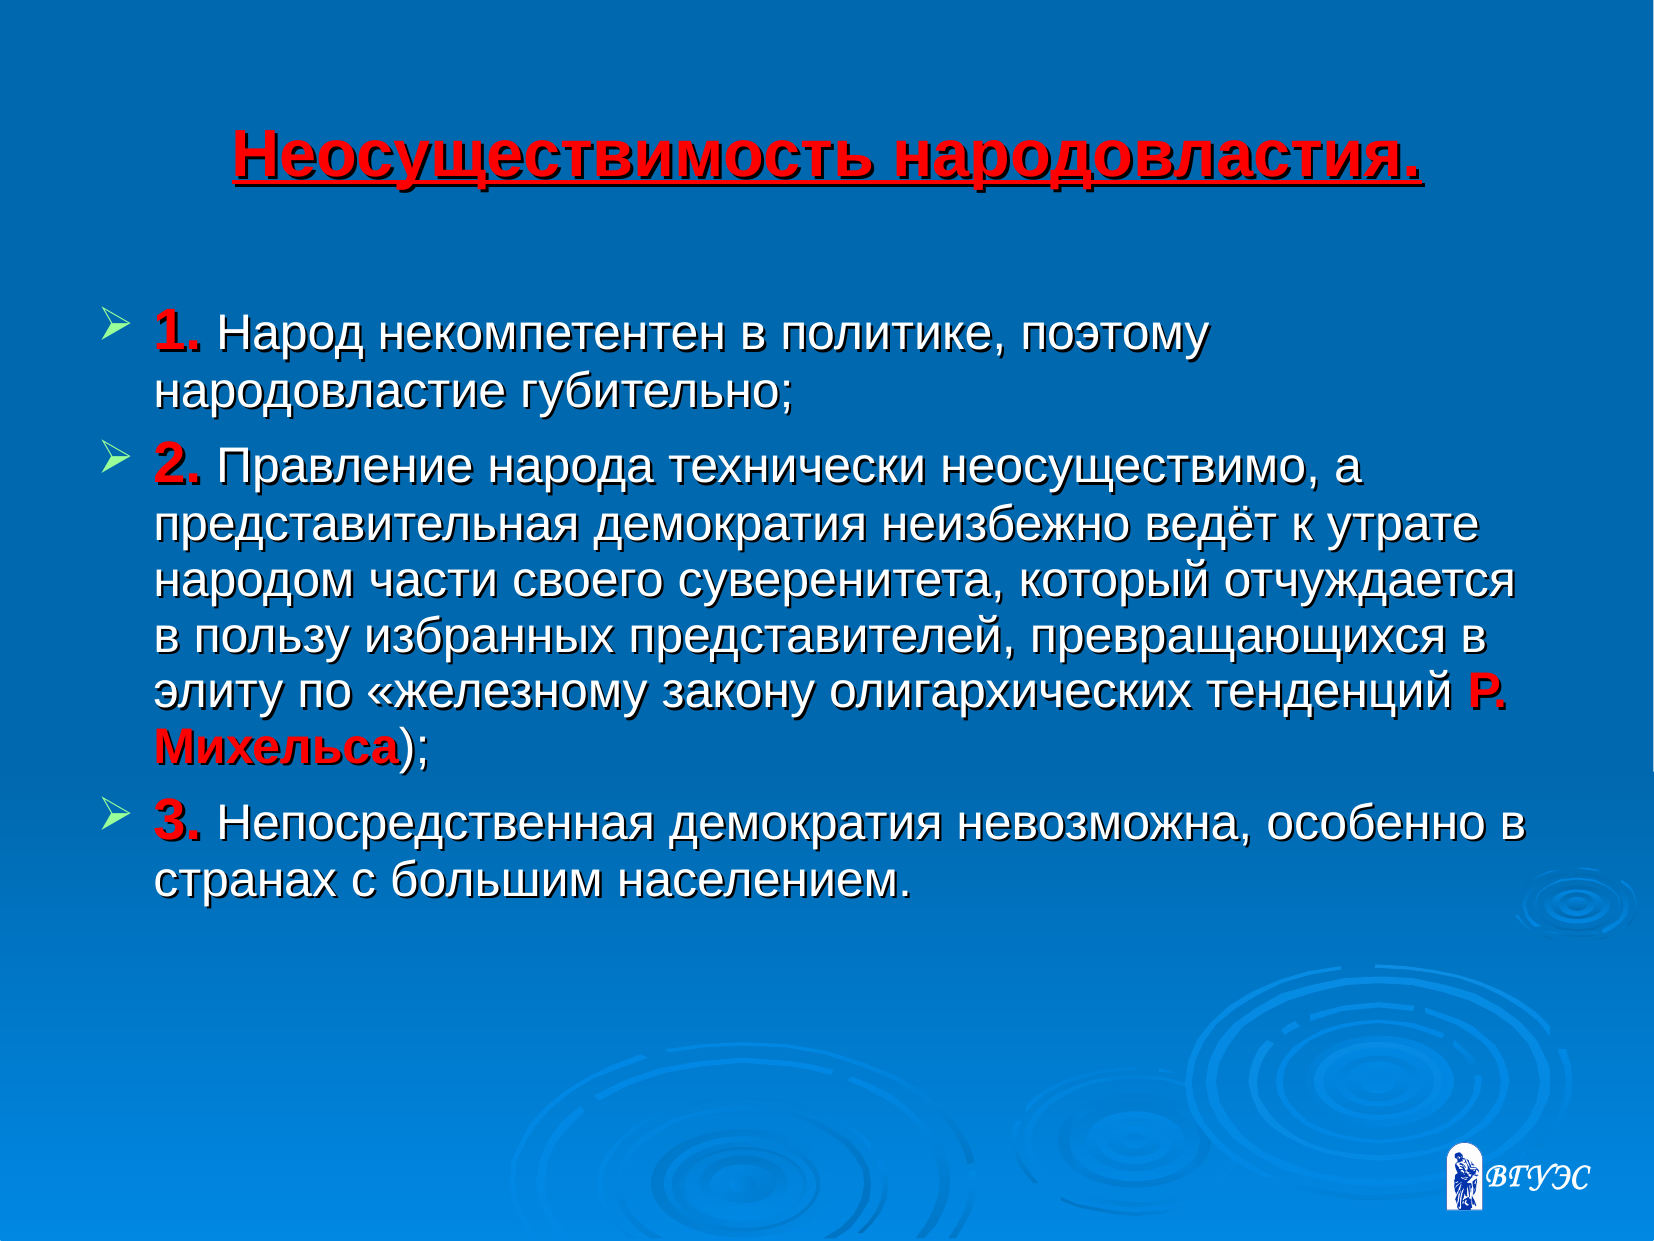

# Неосуществимость народовластия.
1. Народ некомпетентен в политике, поэтому народовластие губительно;
2. Правление народа технически неосуществимо, а представительная демократия неизбежно ведёт к утрате народом части своего суверенитета, который отчуждается в пользу избранных представителей, превращающихся в элиту по «железному закону олигархических тенденций Р. Михельса);
3. Непосредственная демократия невозможна, особенно в странах с большим населением.